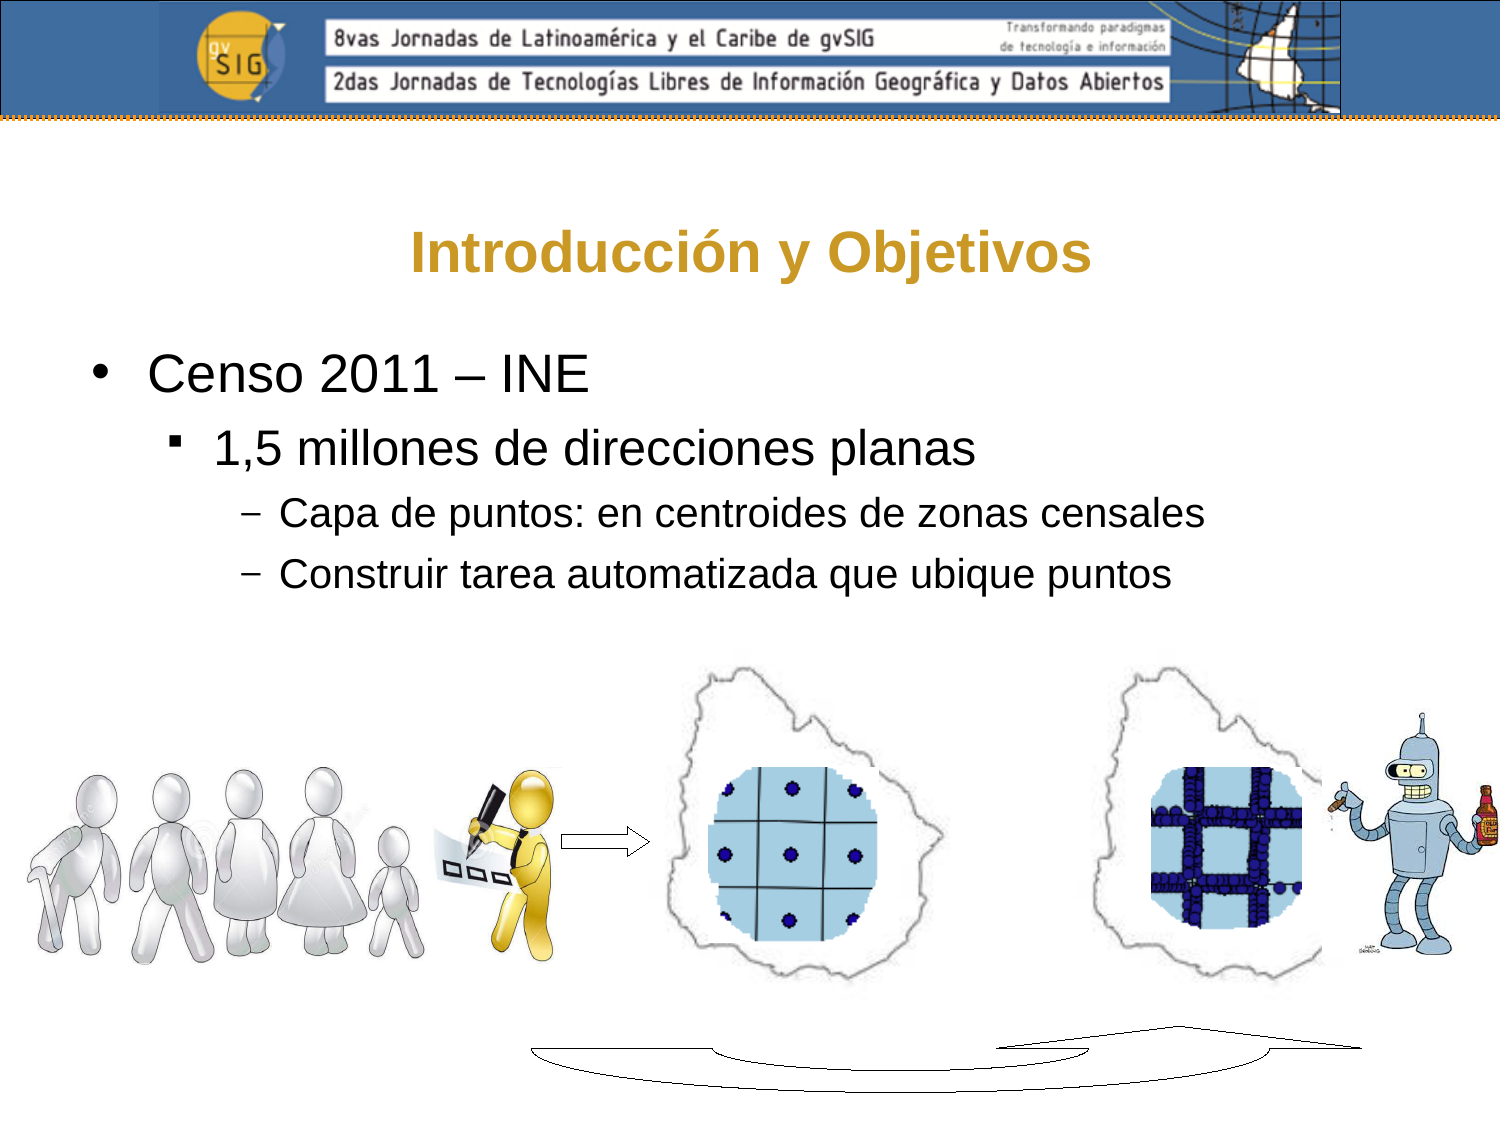

# Introducción y Objetivos
Censo 2011 – INE
1,5 millones de direcciones planas
Capa de puntos: en centroides de zonas censales
Construir tarea automatizada que ubique puntos